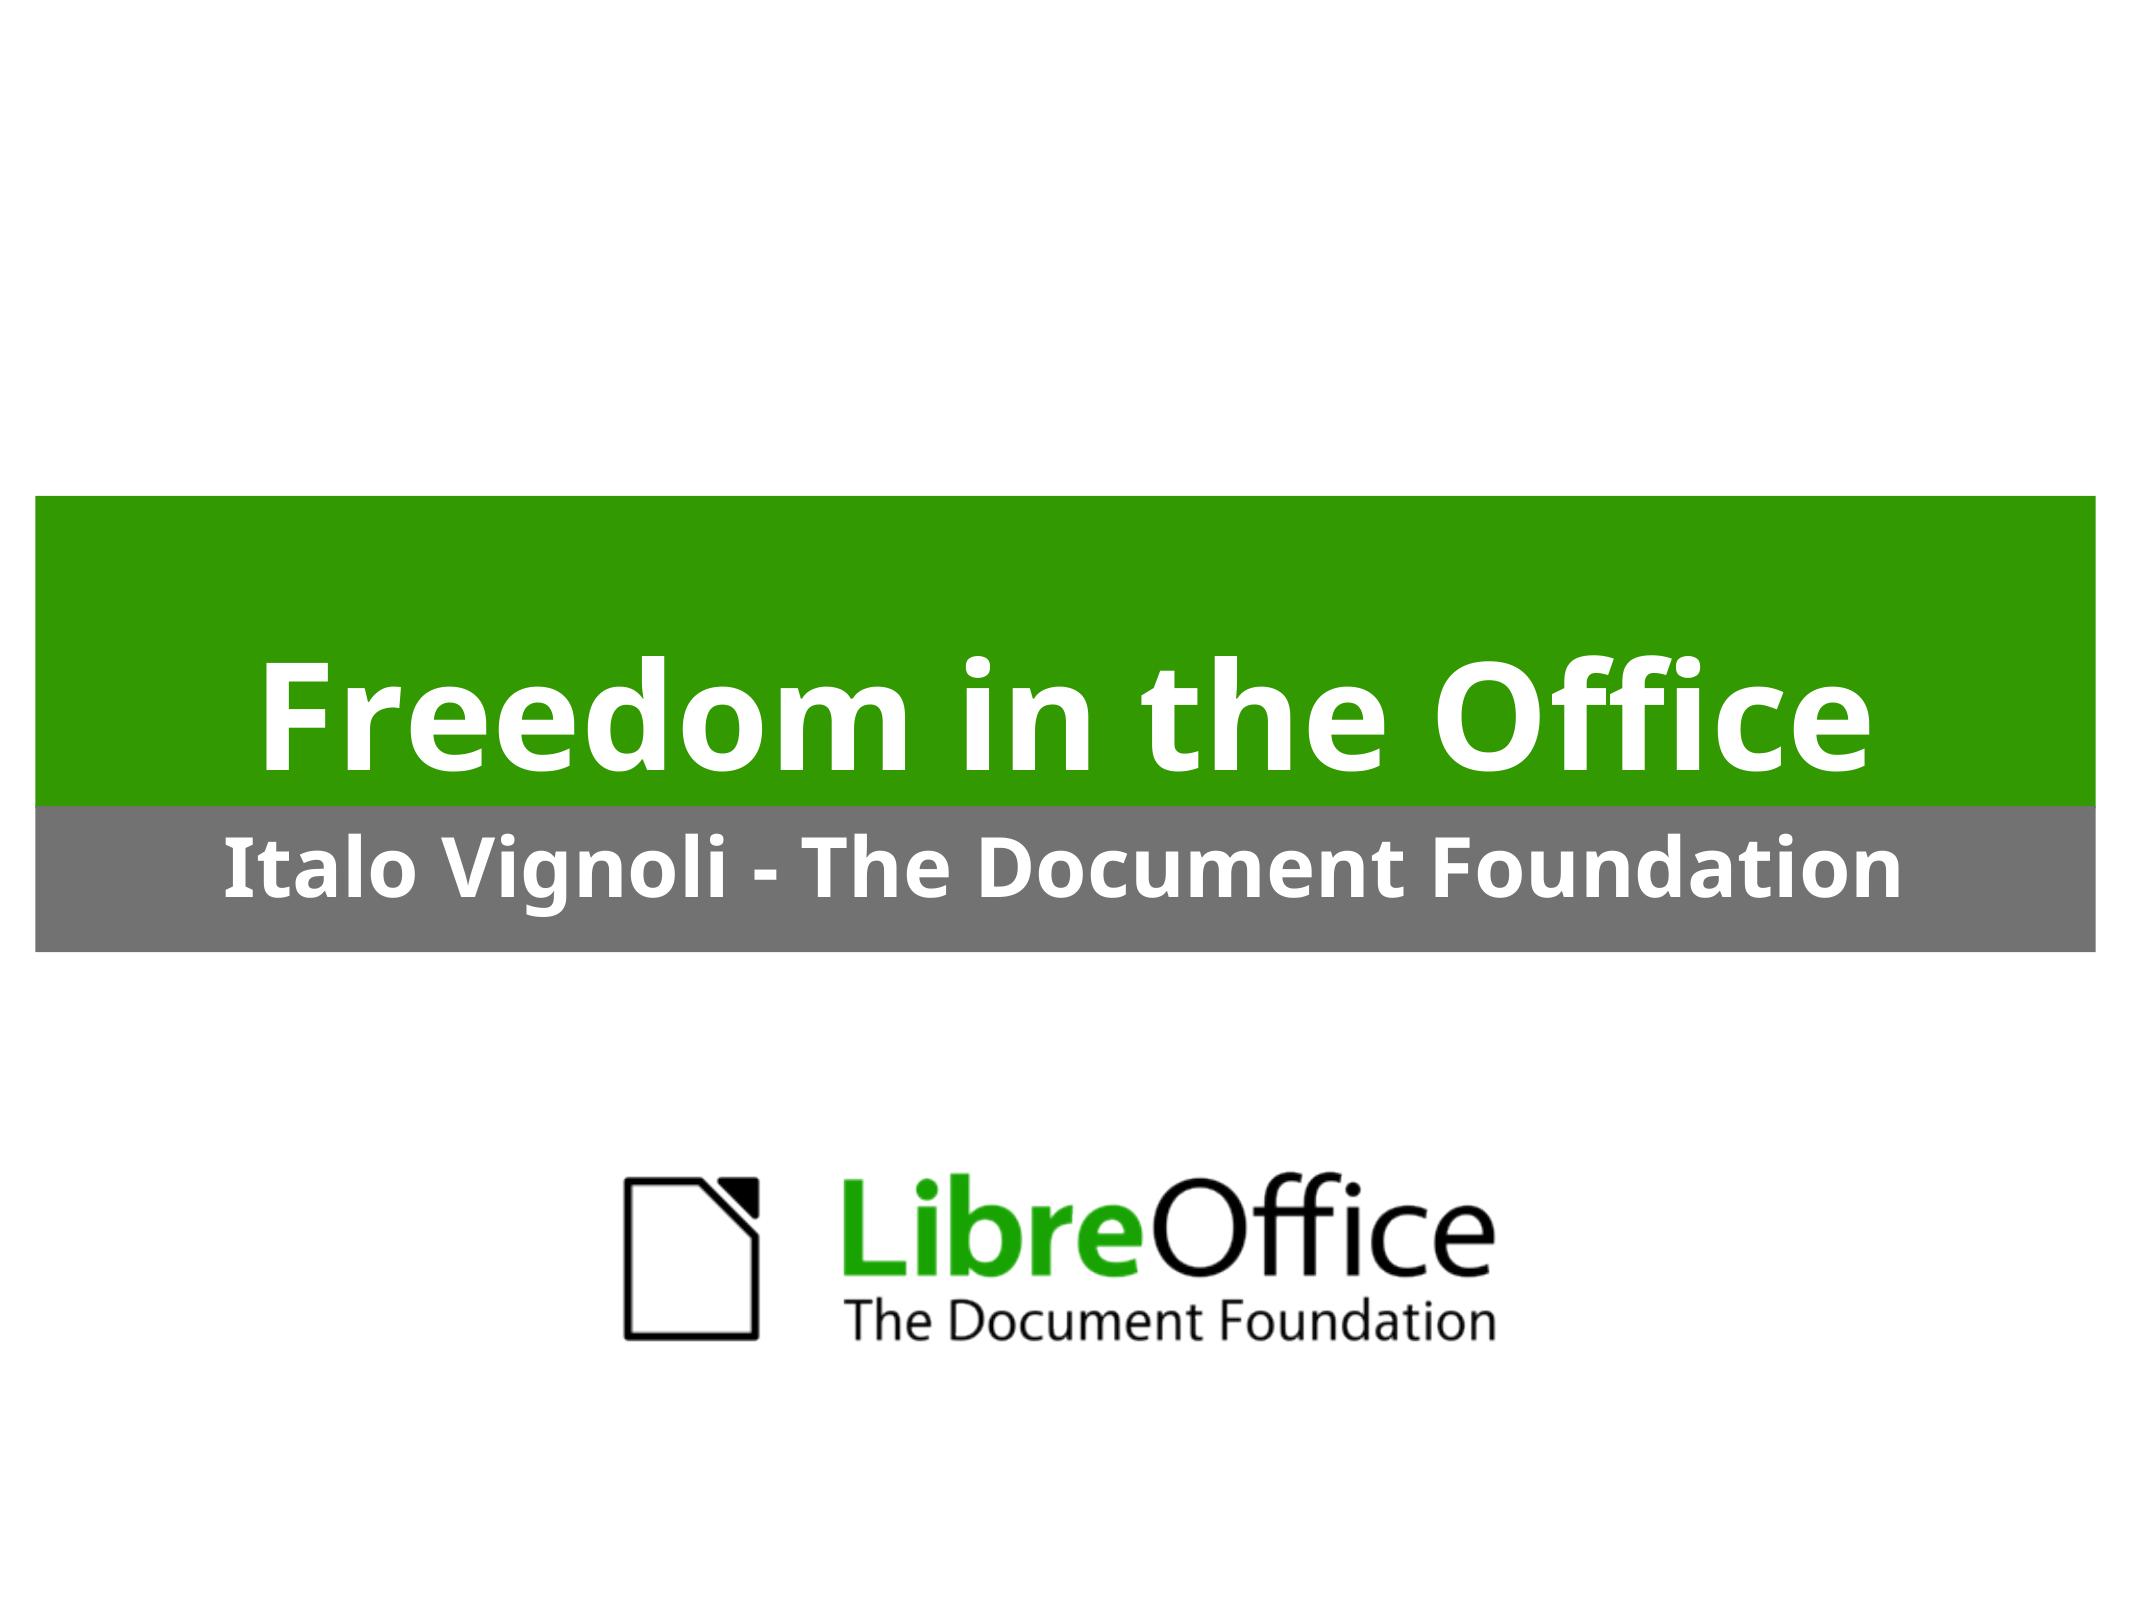

# Freedom in the Office
Italo Vignoli - The Document Foundation